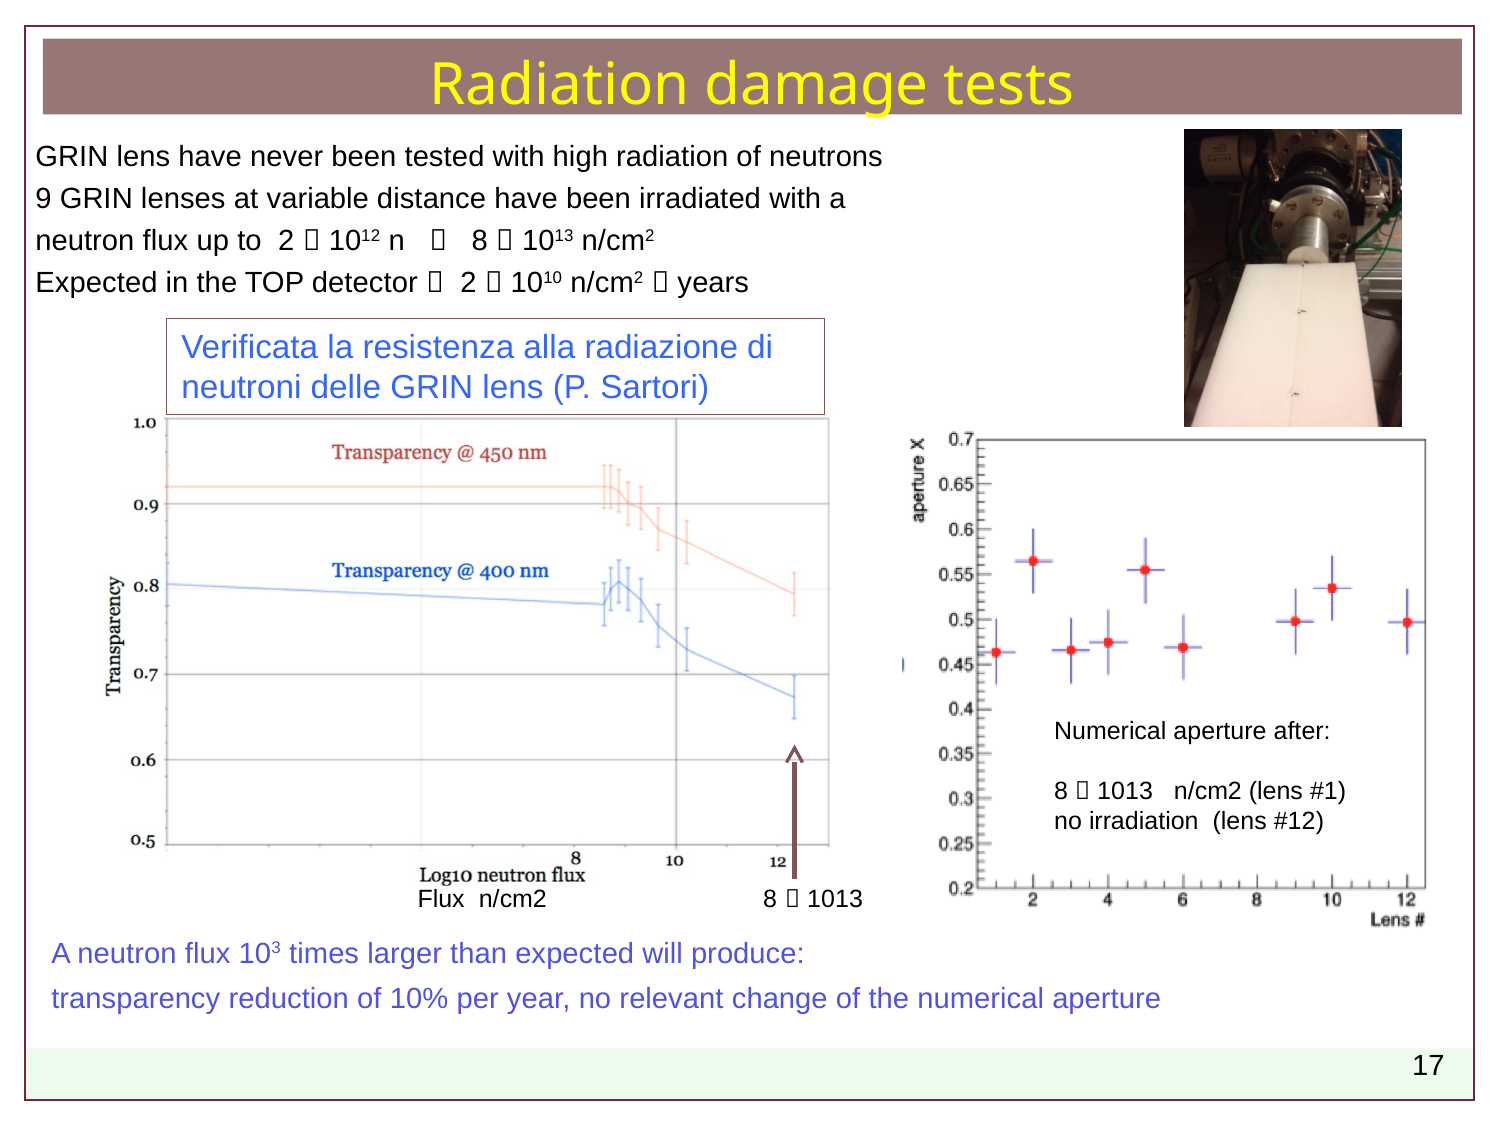

Radiation damage tests
GRIN lens have never been tested with high radiation of neutrons
9 GRIN lenses at variable distance have been irradiated with a
neutron flux up to 2  1012 n  8  1013 n/cm2
Expected in the TOP detector  2  1010 n/cm2  years
Verificata la resistenza alla radiazione di neutroni delle GRIN lens (P. Sartori)
Numerical aperture after:
8  1013 n/cm2 (lens #1)
no irradiation (lens #12)
Flux n/cm2 8  1013
A neutron flux 103 times larger than expected will produce:
transparency reduction of 10% per year, no relevant change of the numerical aperture